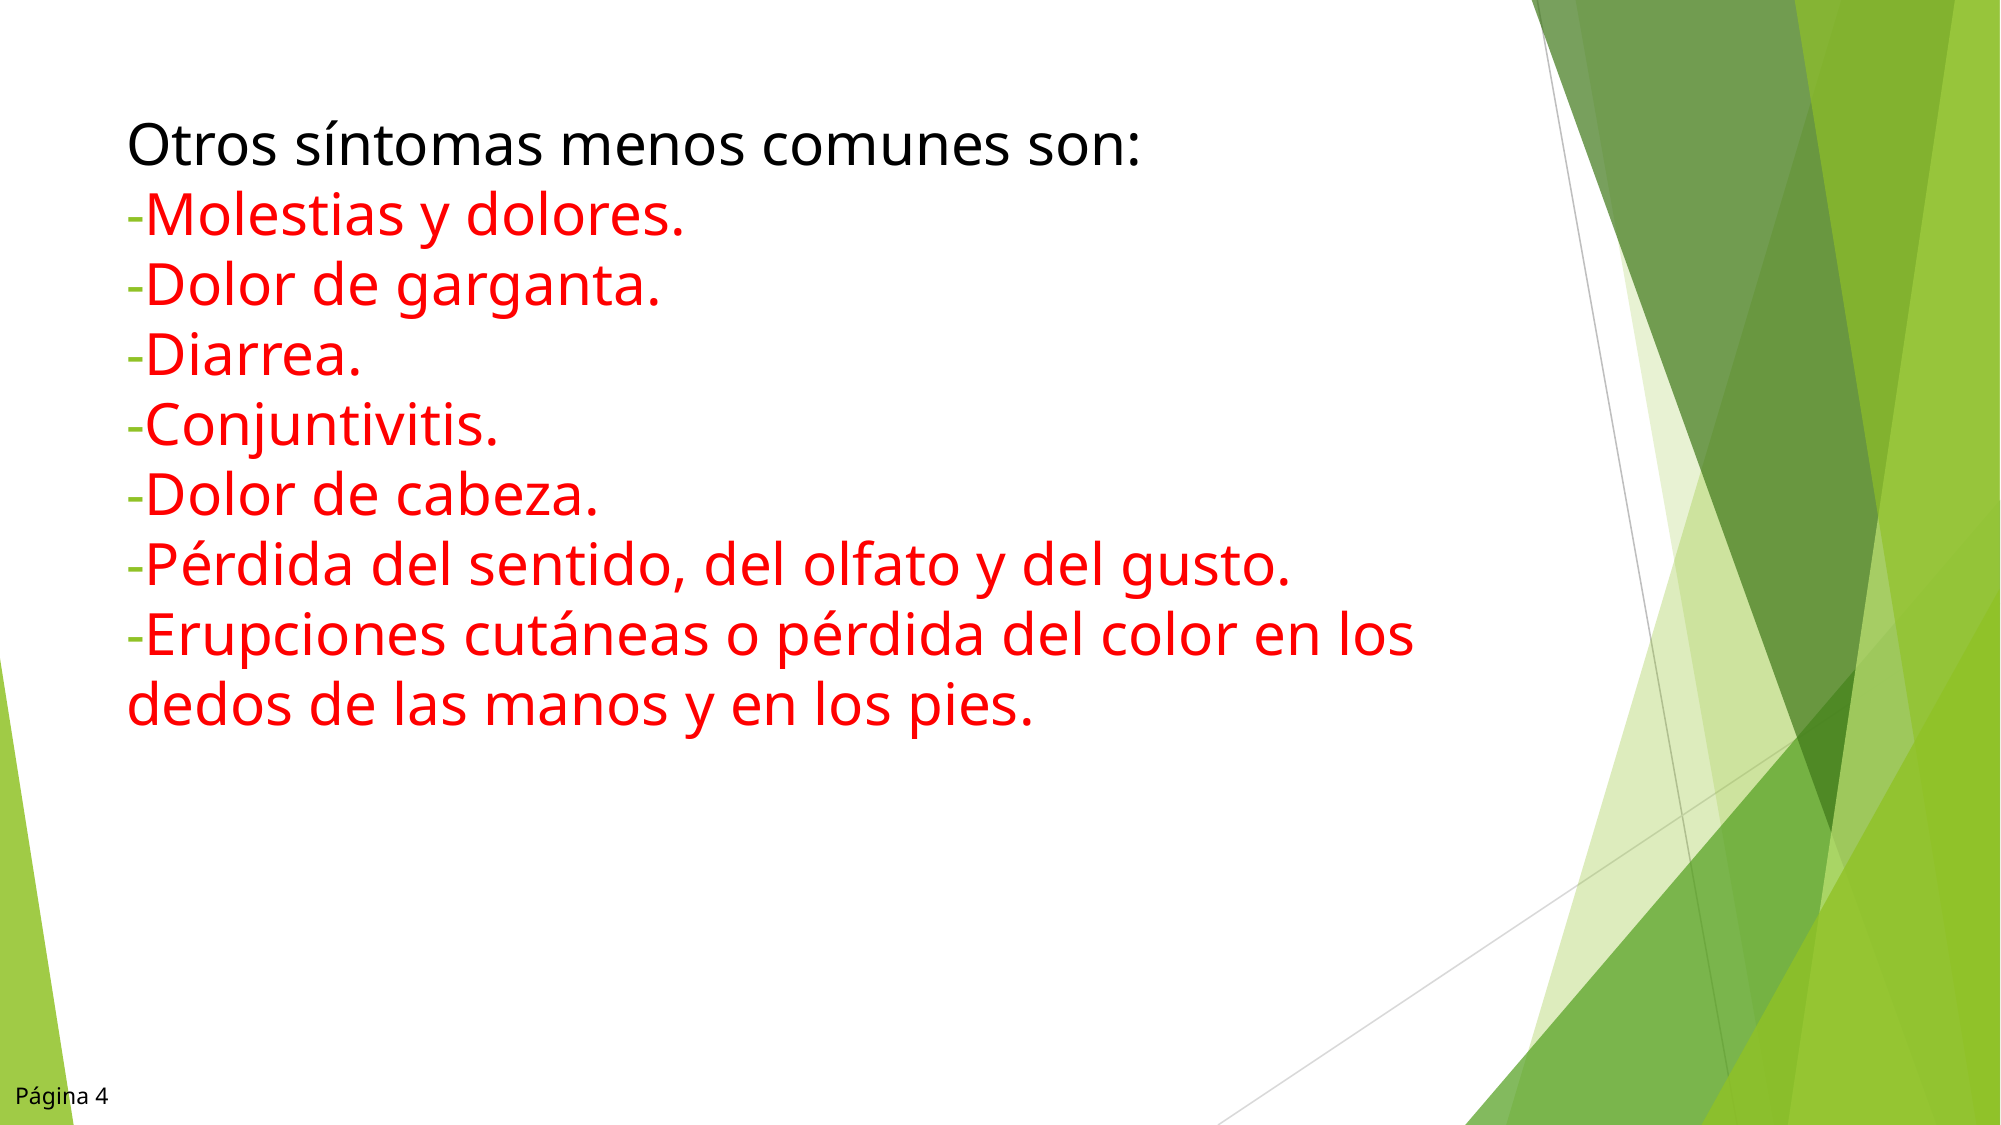

# Otros síntomas menos comunes son: -Molestias y dolores. -Dolor de garganta. -Diarrea. -Conjuntivitis. -Dolor de cabeza. -Pérdida del sentido, del olfato y del gusto. -Erupciones cutáneas o pérdida del color en los dedos de las manos y en los pies.
Página 4